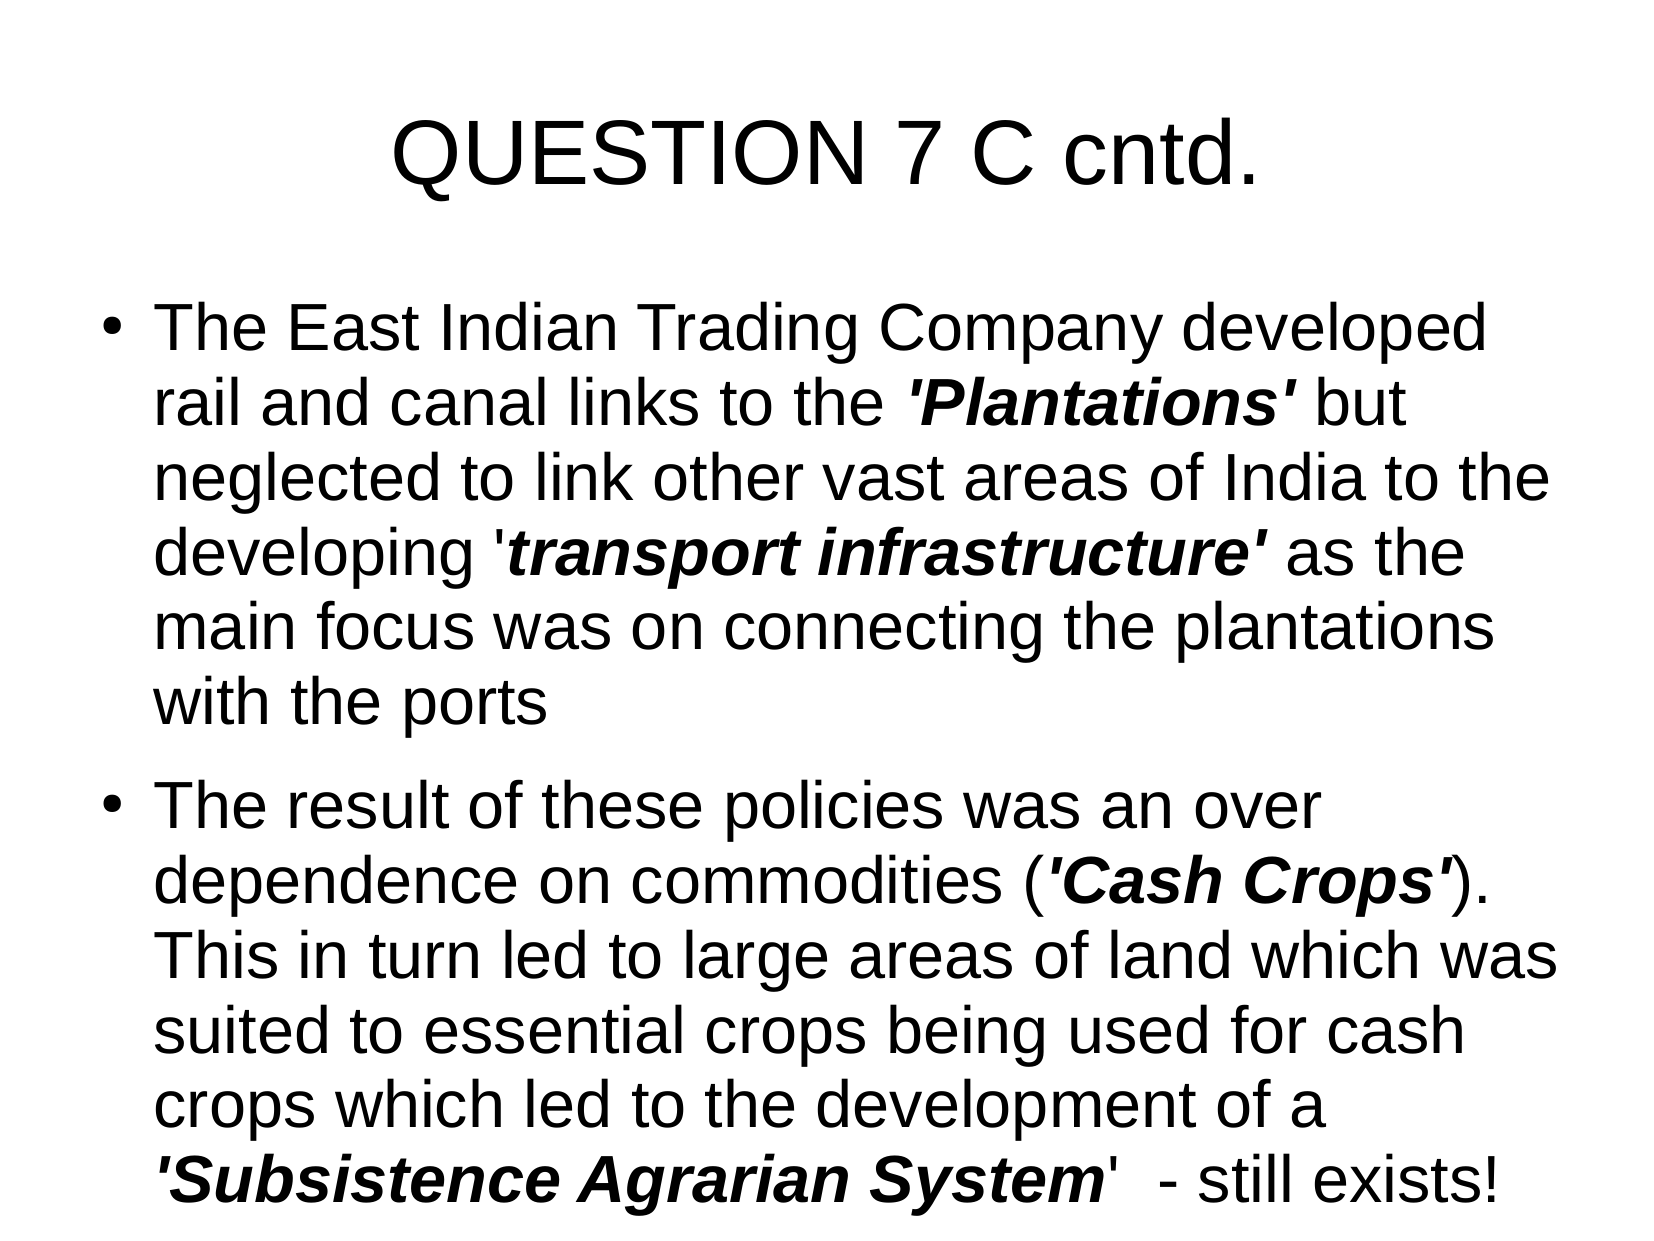

# QUESTION 7 C cntd.
The East Indian Trading Company developed rail and canal links to the 'Plantations' but neglected to link other vast areas of India to the developing 'transport infrastructure' as the main focus was on connecting the plantations with the ports
The result of these policies was an over dependence on commodities ('Cash Crops'). This in turn led to large areas of land which was suited to essential crops being used for cash crops which led to the development of a 'Subsistence Agrarian System' - still exists!